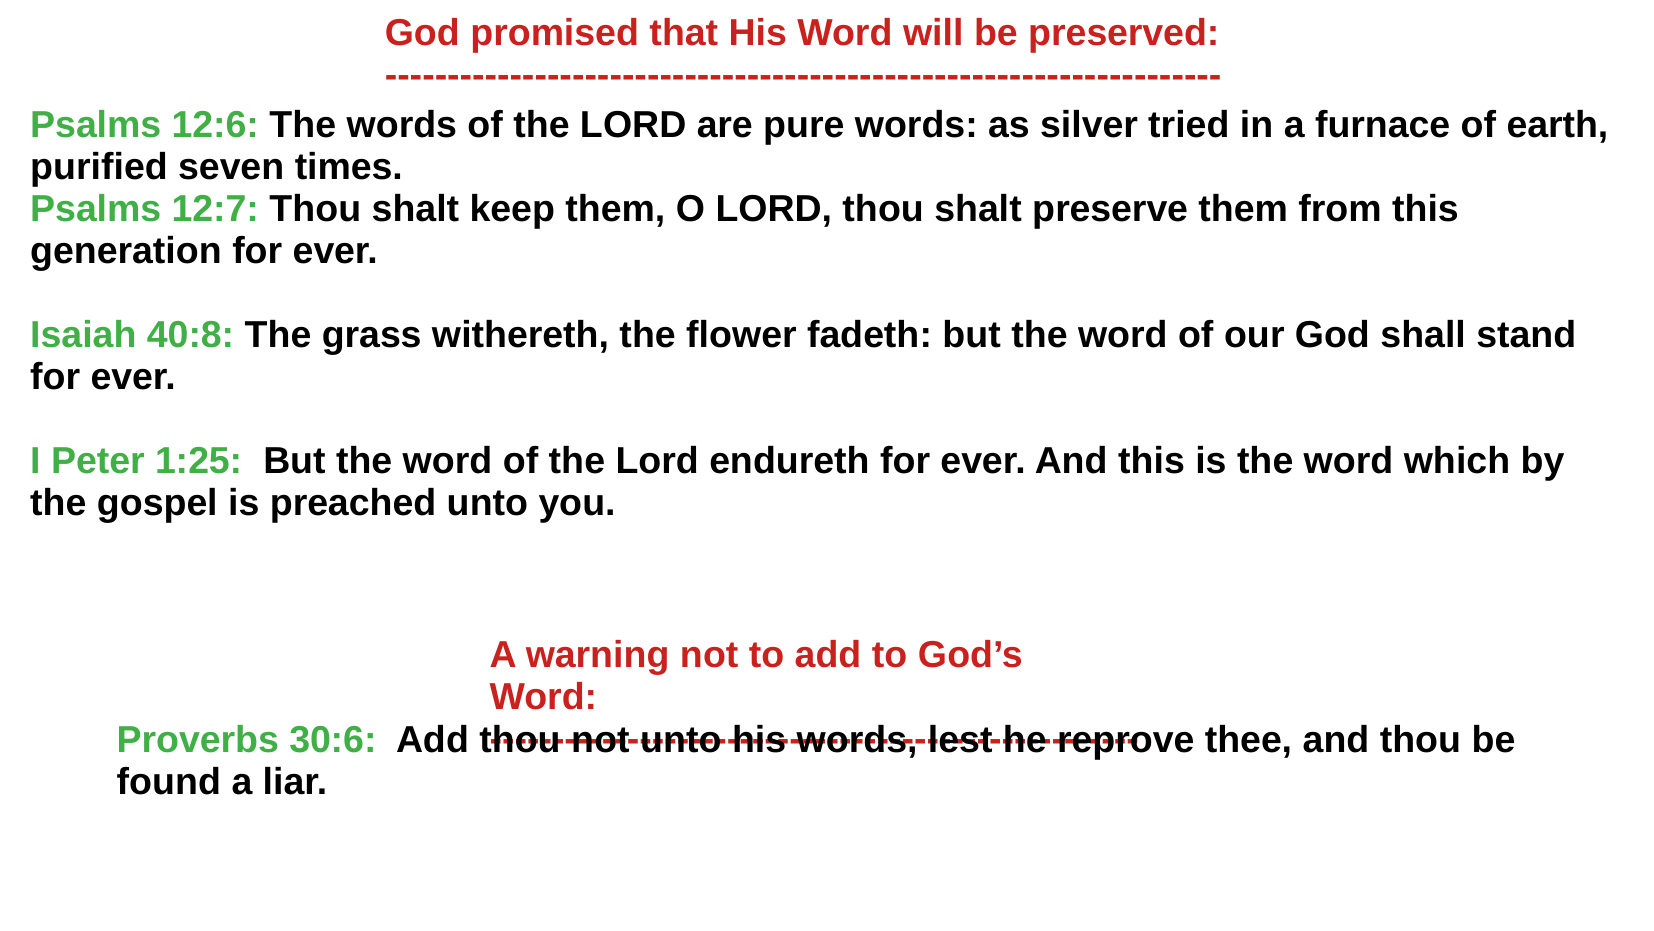

God promised that His Word will be preserved:
-------------------------------------------------------------------
Psalms 12:6: The words of the LORD are pure words: as silver tried in a furnace of earth, purified seven times.
Psalms 12:7: Thou shalt keep them, O LORD, thou shalt preserve them from this generation for ever.
Isaiah 40:8: The grass withereth, the flower fadeth: but the word of our God shall stand for ever.
I Peter 1:25: But the word of the Lord endureth for ever. And this is the word which by the gospel is preached unto you.
A warning not to add to God’s Word:
----------------------------------------------------
Proverbs 30:6: Add thou not unto his words, lest he reprove thee, and thou be found a liar.